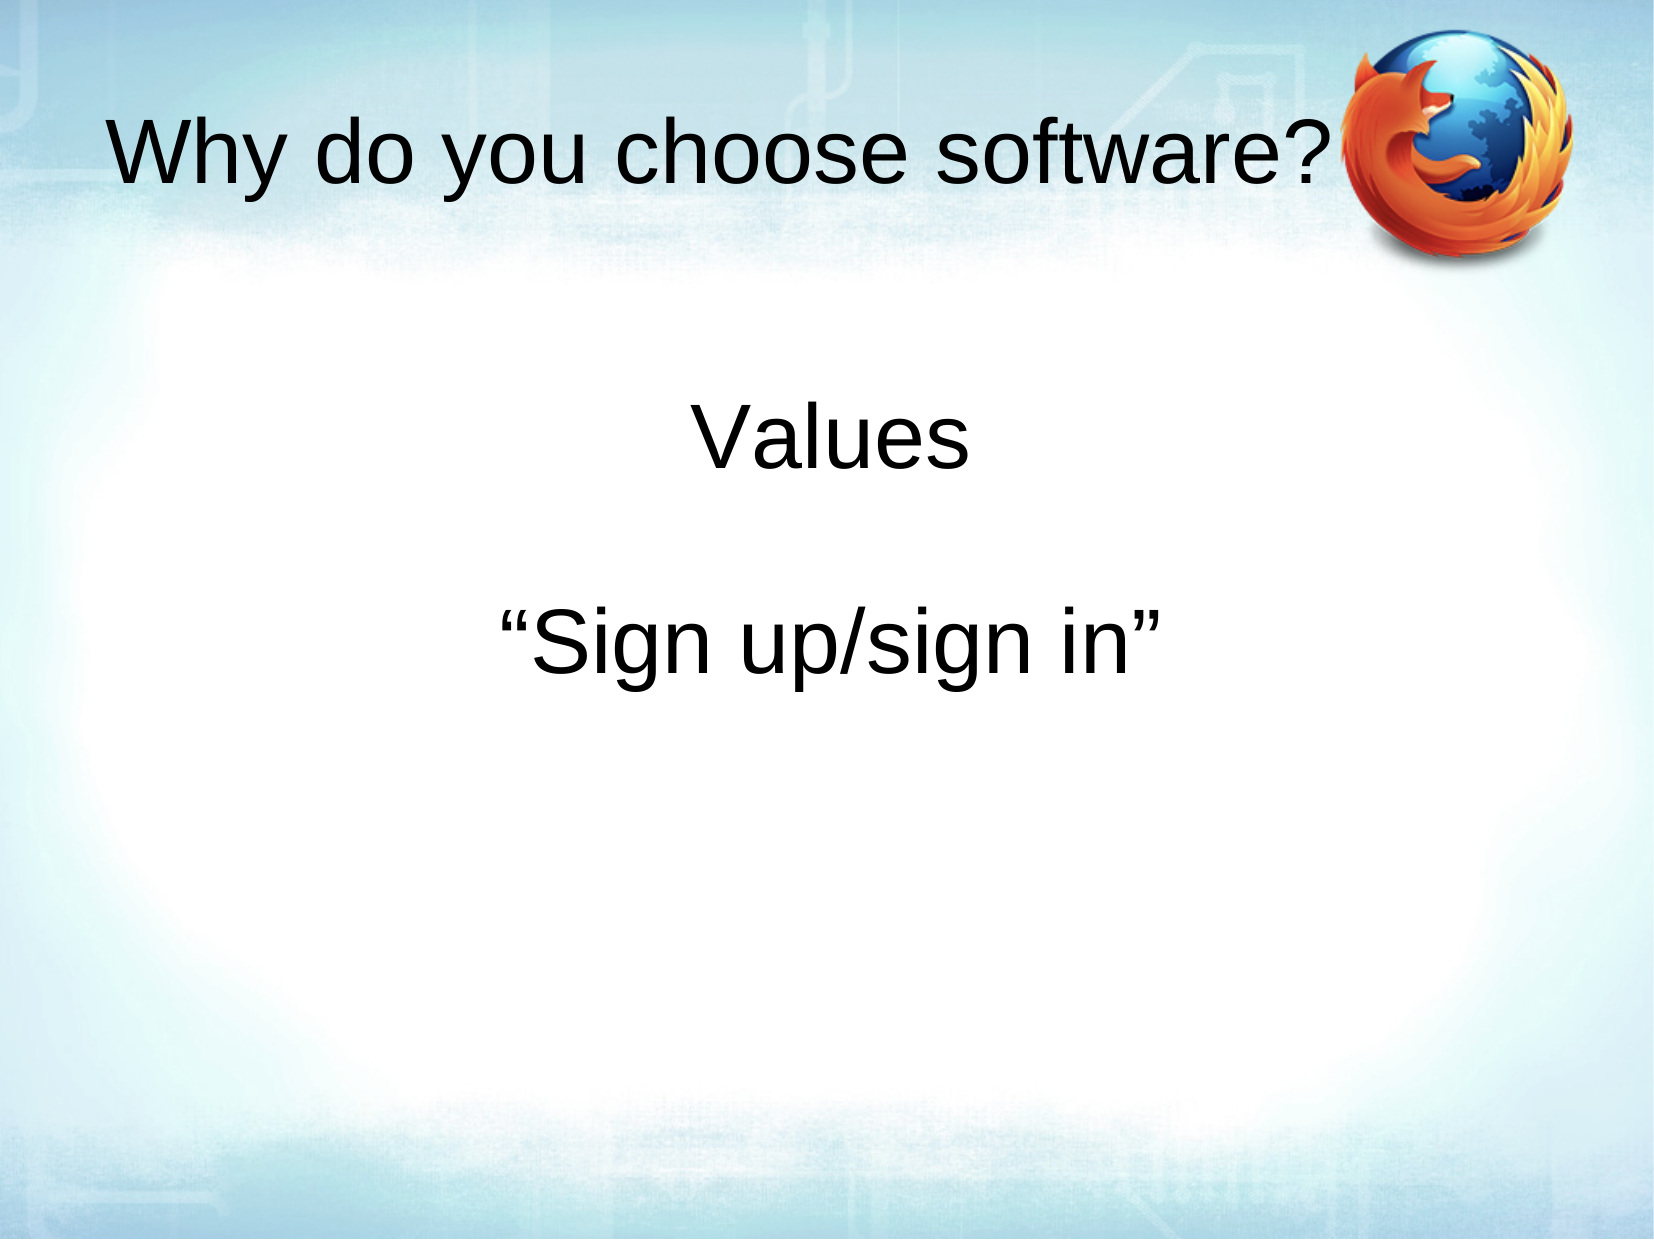

# Why do you choose software?
Values
“Sign up/sign in”